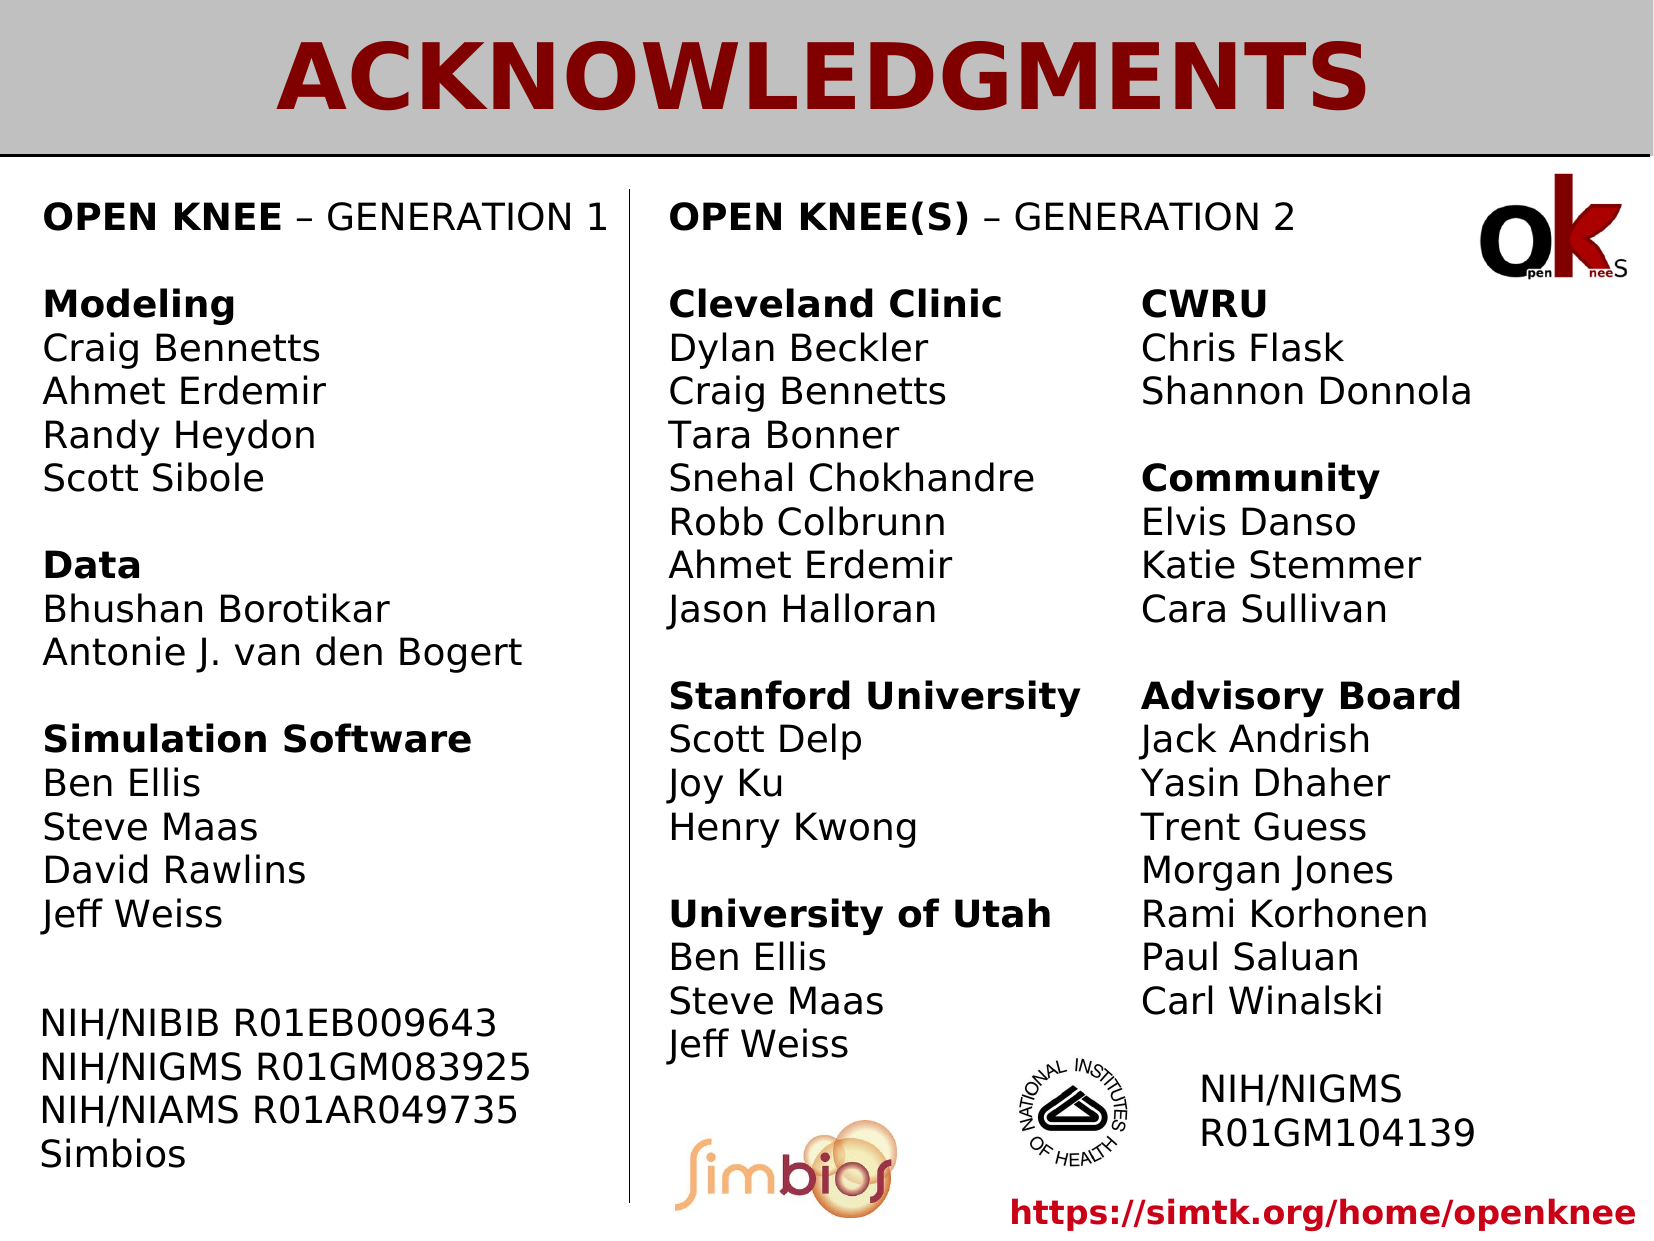

ACKNOWLEDGMENTS
OPEN KNEE – GENERATION 1
Modeling
Craig Bennetts
Ahmet Erdemir
Randy Heydon
Scott Sibole
Data
Bhushan Borotikar
Antonie J. van den Bogert
Simulation Software
Ben Ellis
Steve Maas
David Rawlins
Jeff Weiss
OPEN KNEE(S) – GENERATION 2
Cleveland Clinic
Dylan Beckler
Craig Bennetts
Tara Bonner
Snehal Chokhandre
Robb Colbrunn
Ahmet Erdemir
Jason Halloran
Stanford University
Scott Delp
Joy Ku
Henry Kwong
University of Utah
Ben Ellis
Steve Maas
Jeff Weiss
CWRU
Chris Flask
Shannon Donnola
Community
Elvis Danso
Katie Stemmer
Cara Sullivan
Advisory Board
Jack Andrish
Yasin Dhaher
Trent Guess
Morgan Jones
Rami Korhonen
Paul Saluan
Carl Winalski
NIH/NIBIB R01EB009643
NIH/NIGMS R01GM083925
NIH/NIAMS R01AR049735
Simbios
NIH/NIGMS
R01GM104139
https://simtk.org/home/openknee